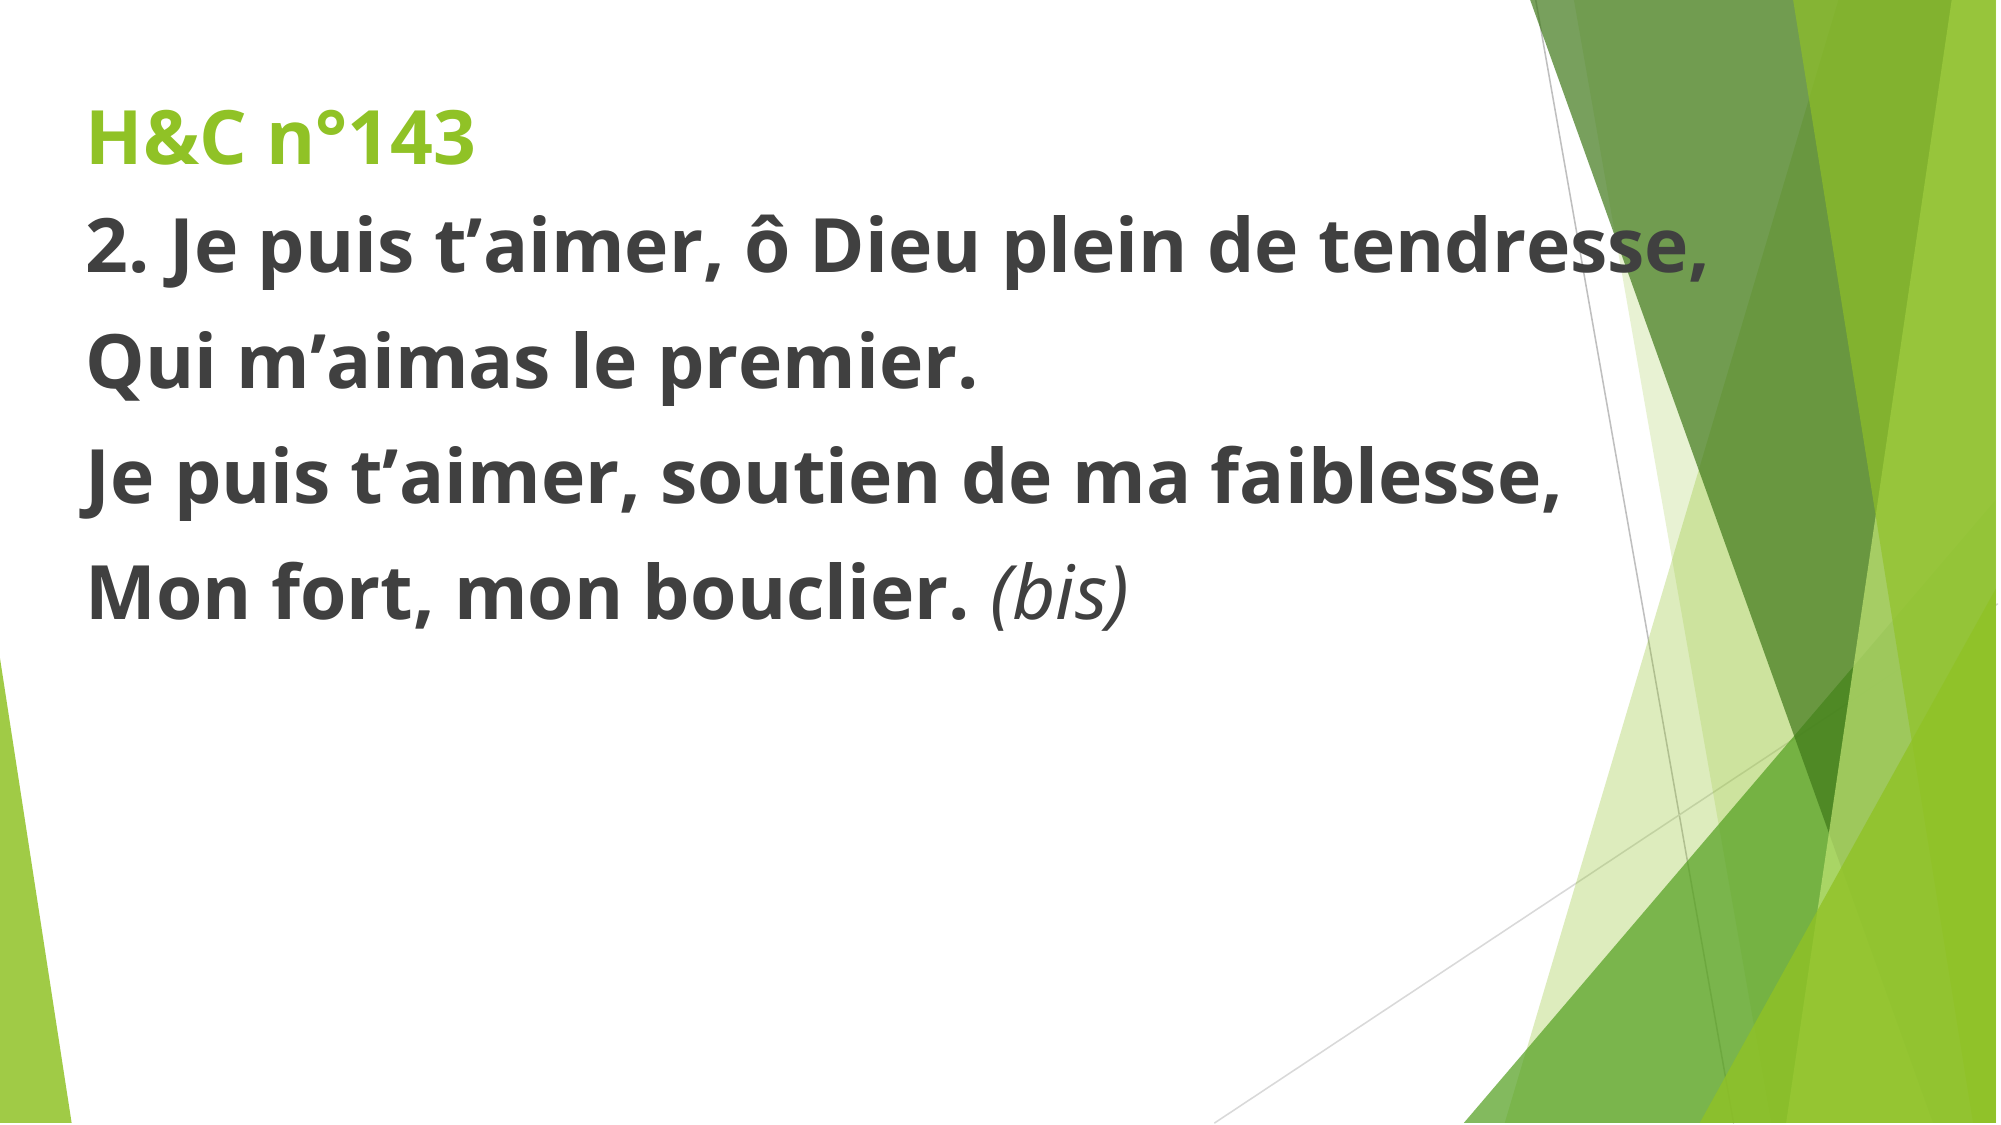

H&C n°143
2. Je puis t’aimer, ô Dieu plein de tendresse,
Qui m’aimas le premier.
Je puis t’aimer, soutien de ma faiblesse,
Mon fort, mon bouclier. (bis)